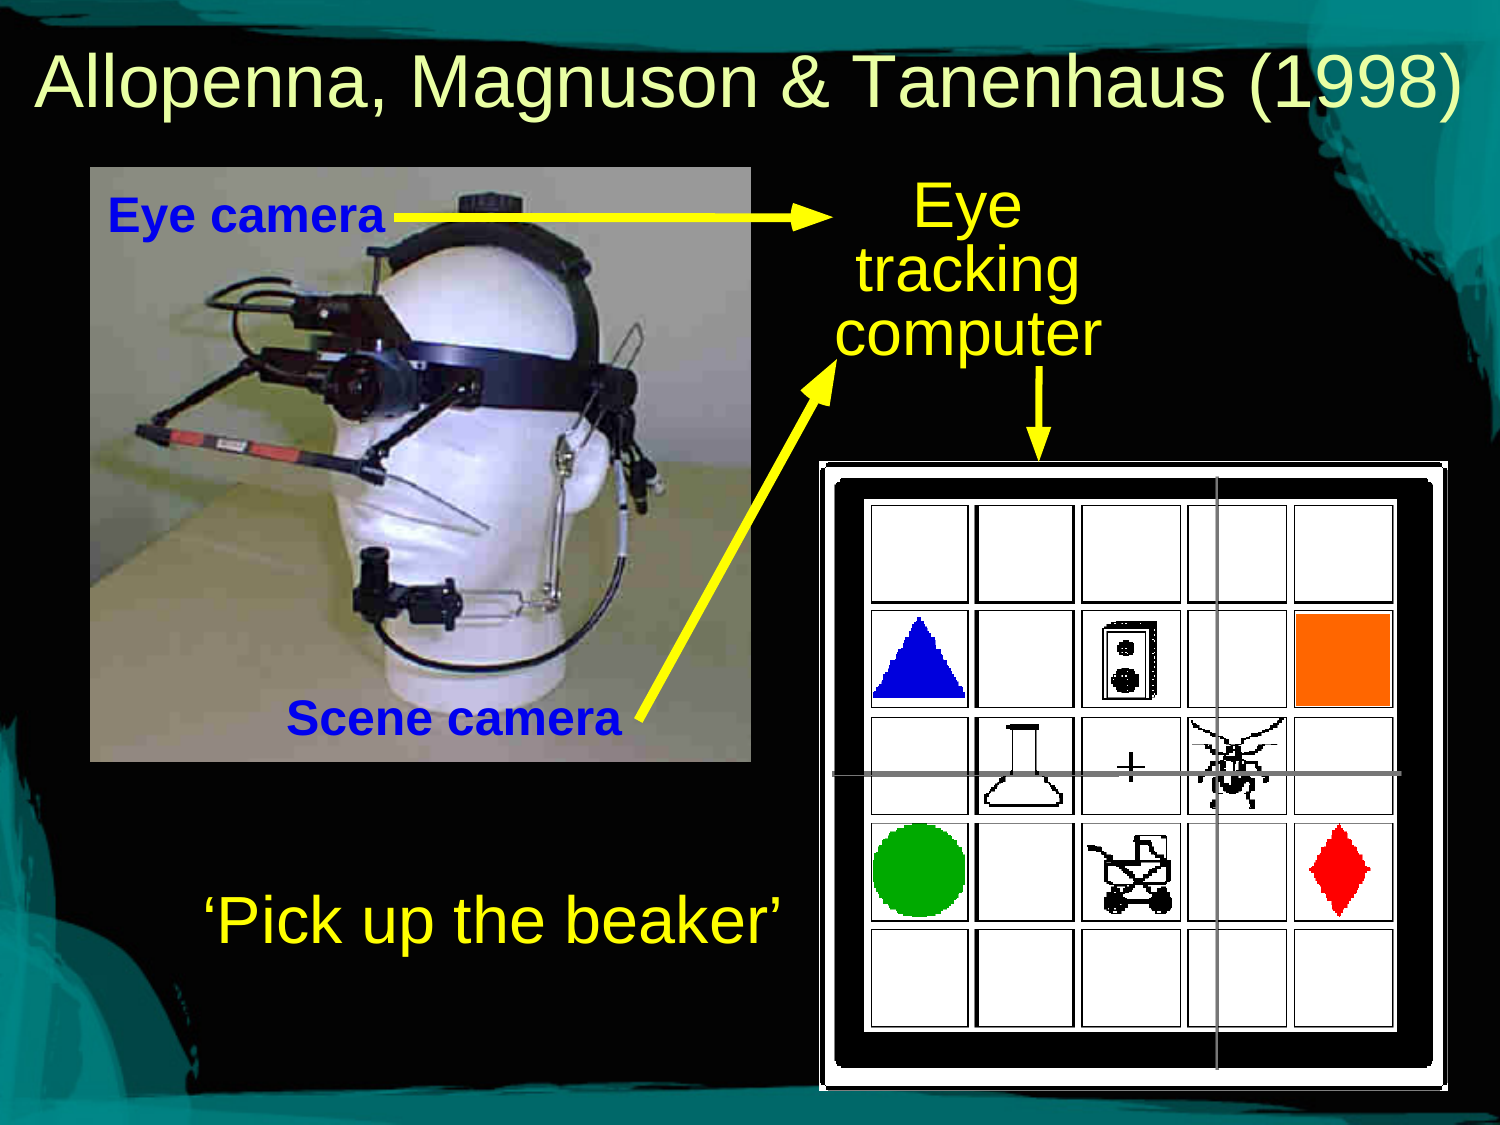

# Allopenna, Magnuson & Tanenhaus (1998)
Eye
Eye camera
tracking
computer
Scene camera
‘Pick up the beaker’